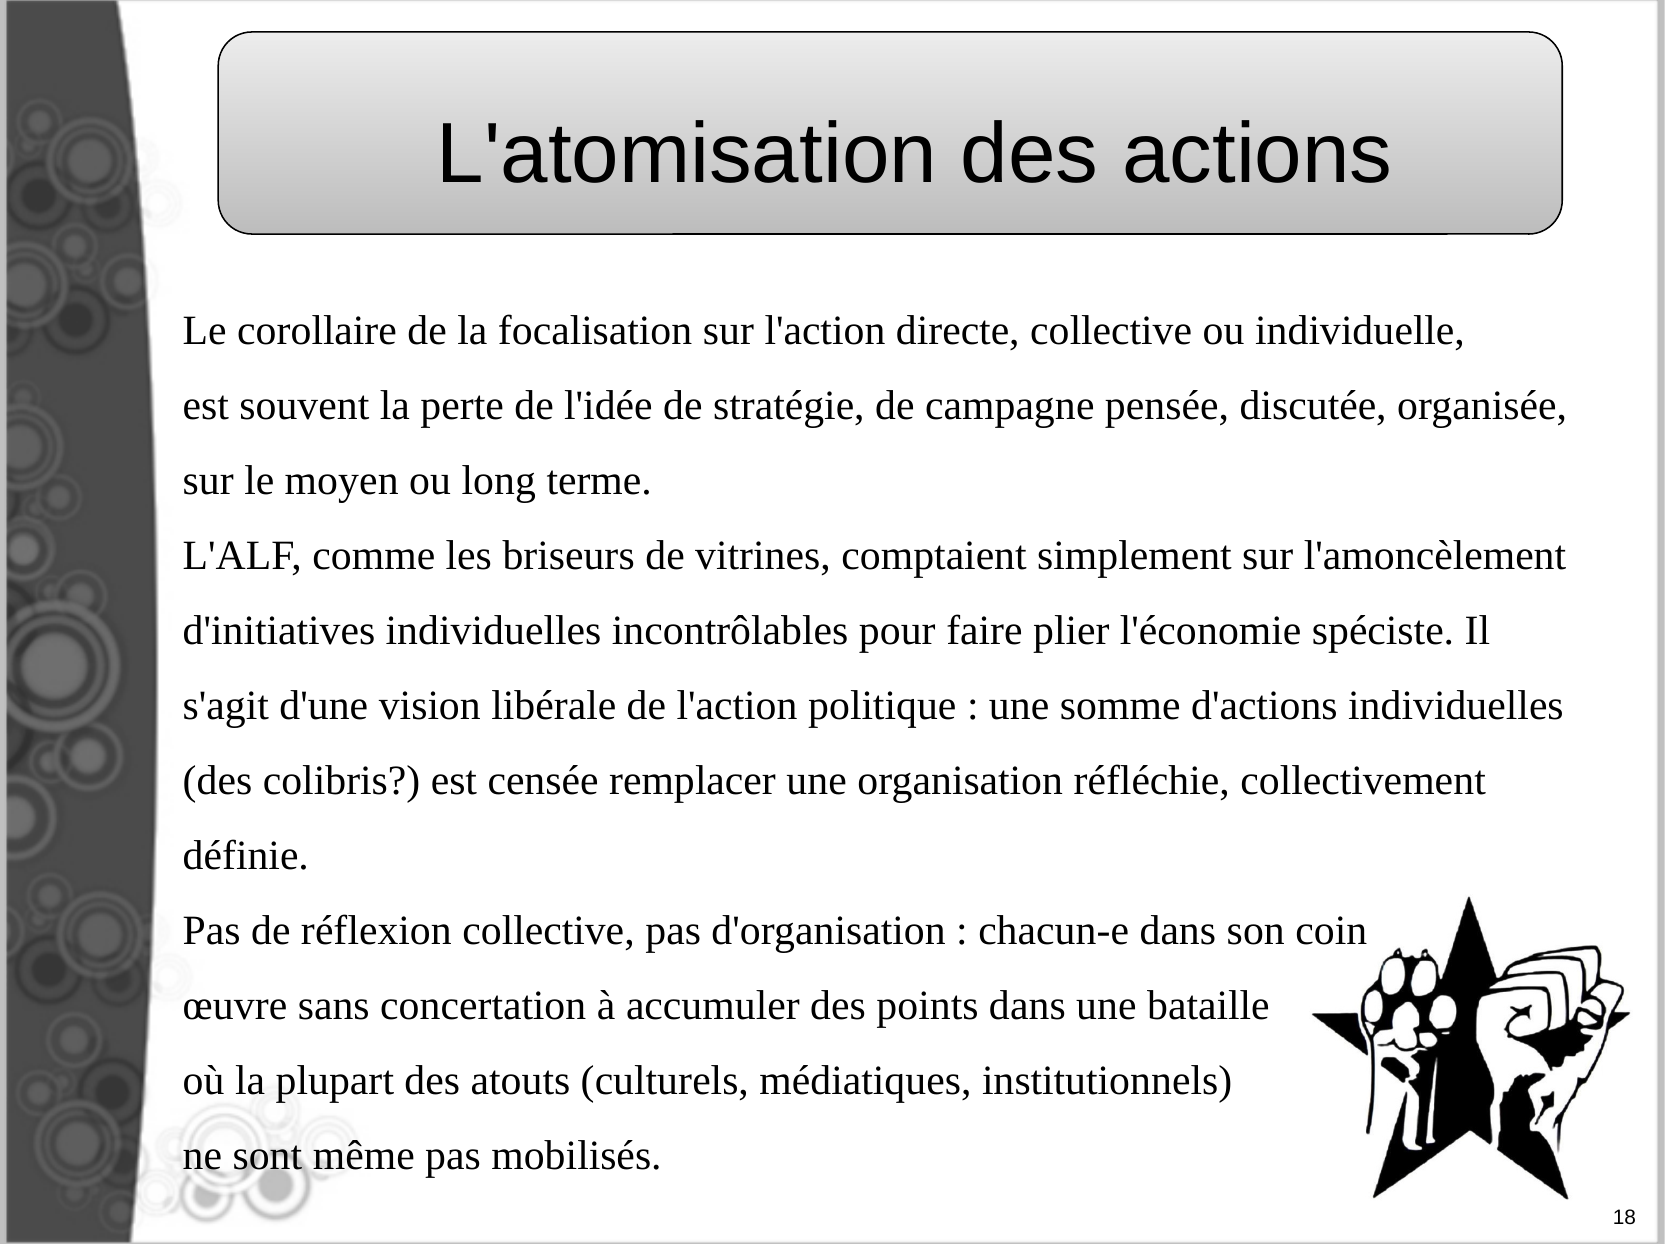

L'atomisation des actions
Le corollaire de la focalisation sur l'action directe, collective ou individuelle,
est souvent la perte de l'idée de stratégie, de campagne pensée, discutée, organisée, sur le moyen ou long terme.
L'ALF, comme les briseurs de vitrines, comptaient simplement sur l'amoncèlement d'initiatives individuelles incontrôlables pour faire plier l'économie spéciste. Il s'agit d'une vision libérale de l'action politique : une somme d'actions individuelles (des colibris?) est censée remplacer une organisation réfléchie, collectivement définie.
Pas de réflexion collective, pas d'organisation : chacun-e dans son coin
œuvre sans concertation à accumuler des points dans une bataille
où la plupart des atouts (culturels, médiatiques, institutionnels)
ne sont même pas mobilisés.
18